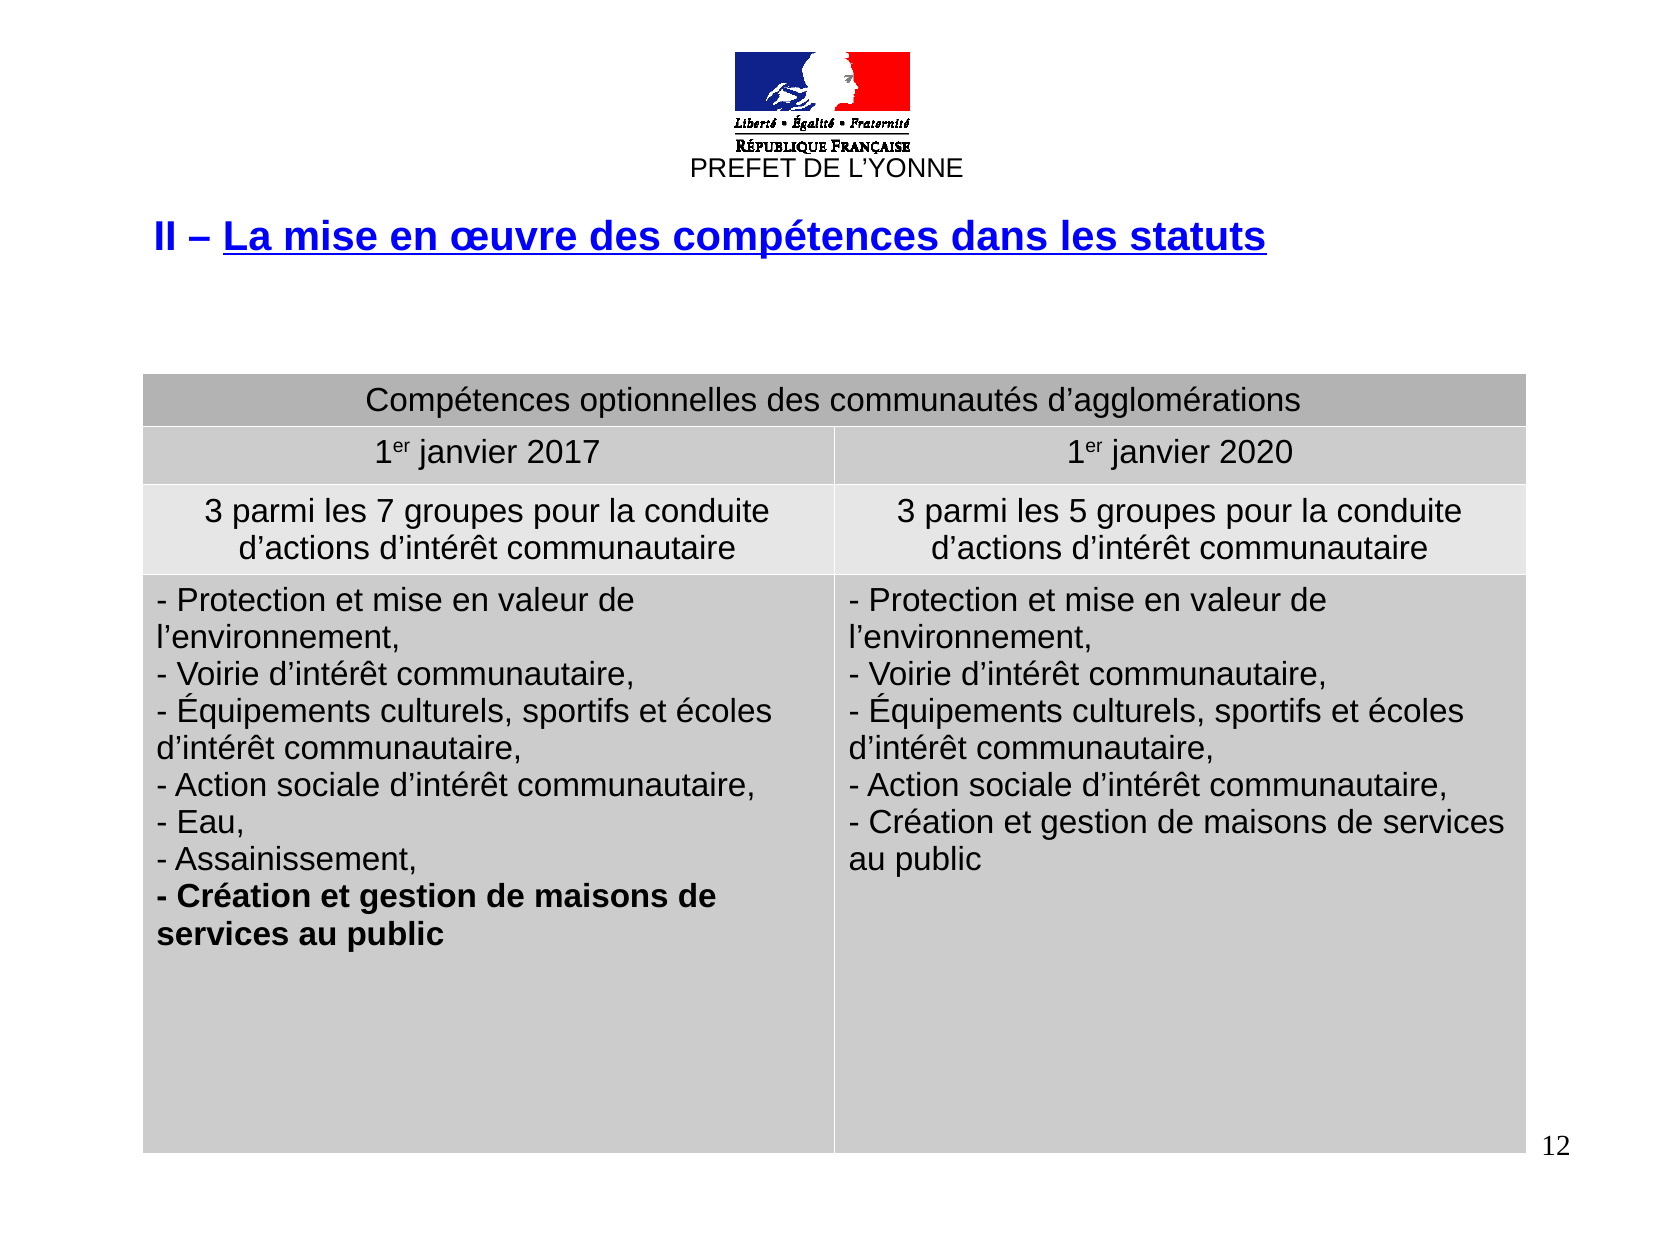

# PREFET DE L’YONNE
II – La mise en œuvre des compétences dans les statuts
| Compétences optionnelles des communautés d’agglomérations | |
| --- | --- |
| 1er janvier 2017 | 1er janvier 2020 |
| 3 parmi les 7 groupes pour la conduite d’actions d’intérêt communautaire | 3 parmi les 5 groupes pour la conduite d’actions d’intérêt communautaire |
| - Protection et mise en valeur de l’environnement, - Voirie d’intérêt communautaire, - Équipements culturels, sportifs et écoles d’intérêt communautaire, - Action sociale d’intérêt communautaire, - Eau, - Assainissement, - Création et gestion de maisons de services au public | - Protection et mise en valeur de l’environnement, - Voirie d’intérêt communautaire, - Équipements culturels, sportifs et écoles d’intérêt communautaire, - Action sociale d’intérêt communautaire, - Création et gestion de maisons de services au public |
12